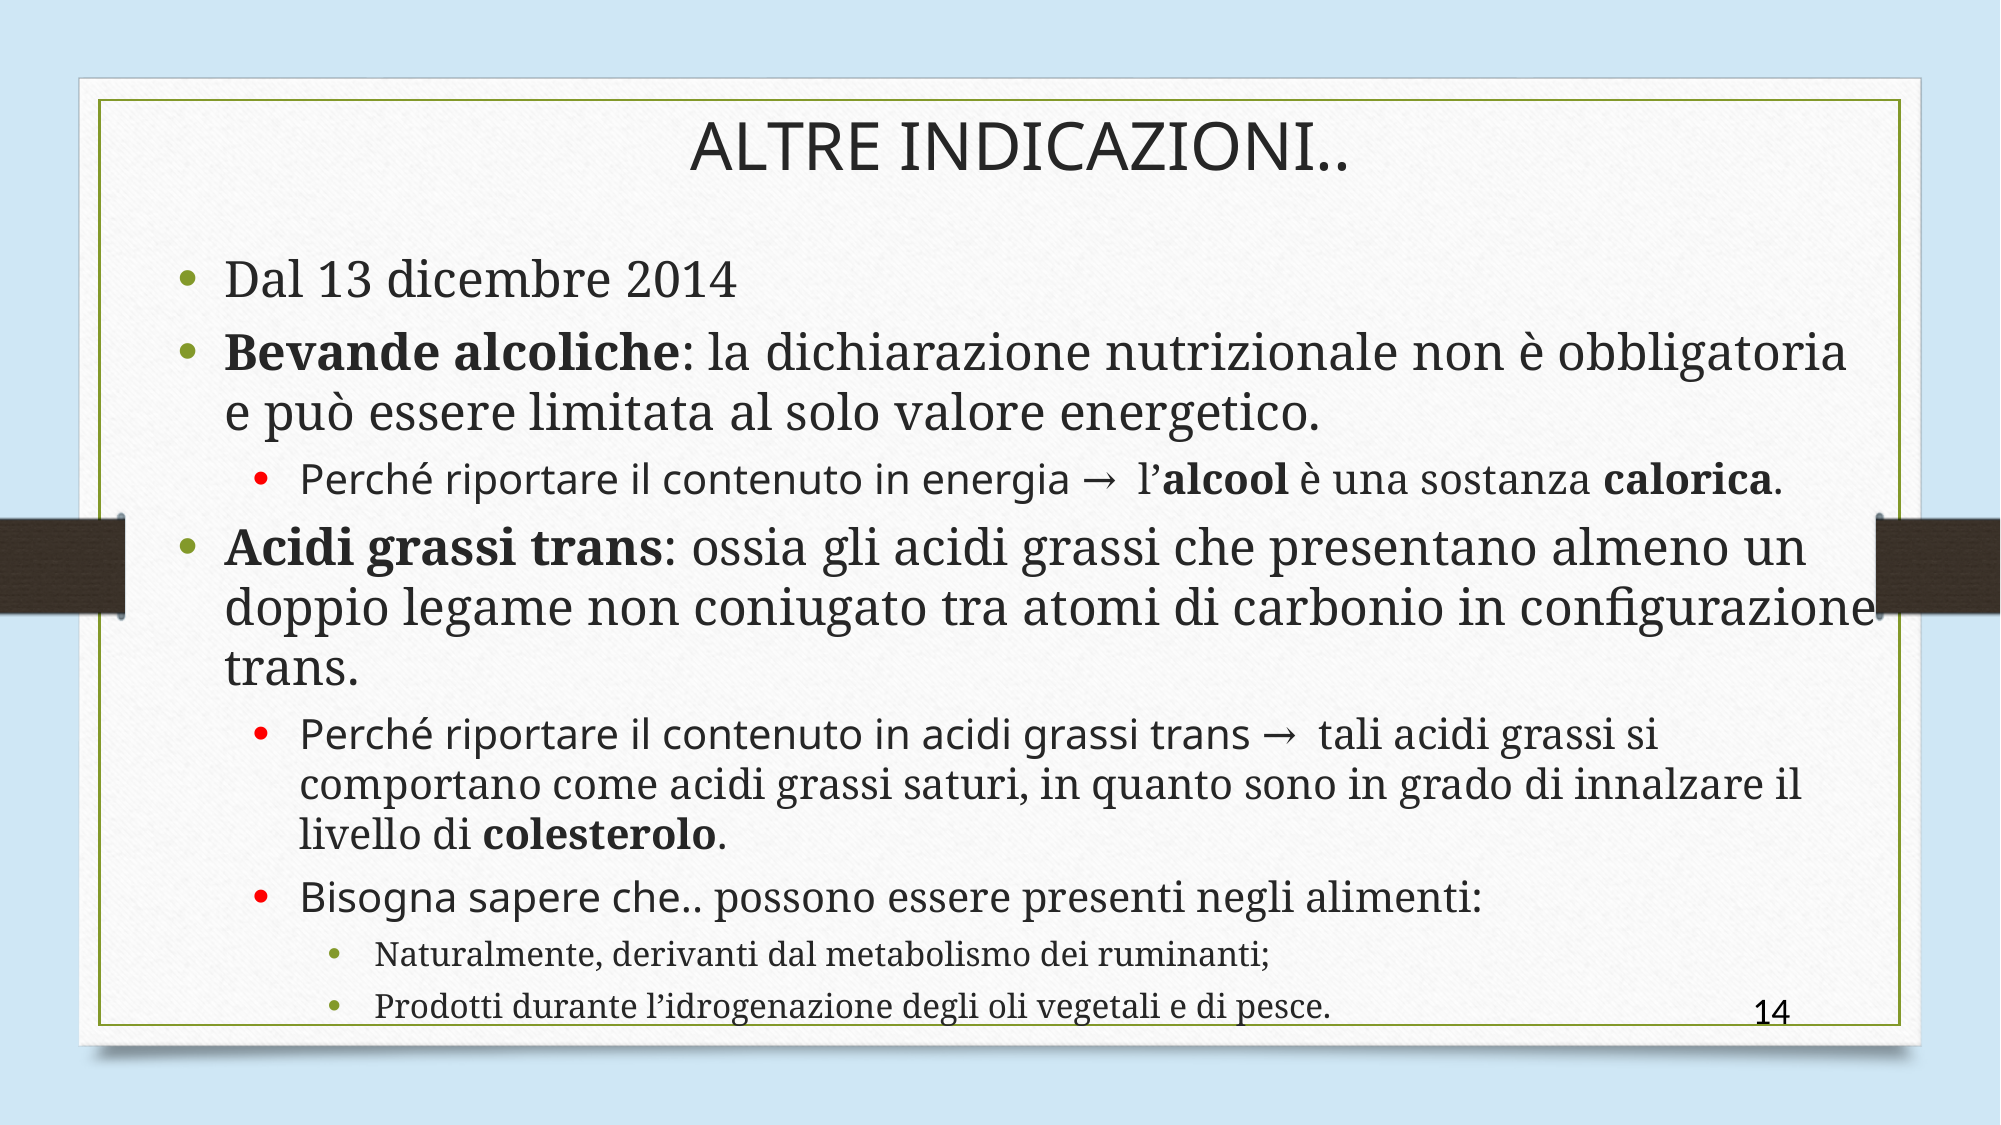

ALTRE INDICAZIONI..
# Dal 13 dicembre 2014
Bevande alcoliche: la dichiarazione nutrizionale non è obbligatoria e può essere limitata al solo valore energetico.
Perché riportare il contenuto in energia → l’alcool è una sostanza calorica.
Acidi grassi trans: ossia gli acidi grassi che presentano almeno un doppio legame non coniugato tra atomi di carbonio in configurazione trans.
Perché riportare il contenuto in acidi grassi trans → tali acidi grassi si comportano come acidi grassi saturi, in quanto sono in grado di innalzare il livello di colesterolo.
Bisogna sapere che.. possono essere presenti negli alimenti:
Naturalmente, derivanti dal metabolismo dei ruminanti;
Prodotti durante l’idrogenazione degli oli vegetali e di pesce.